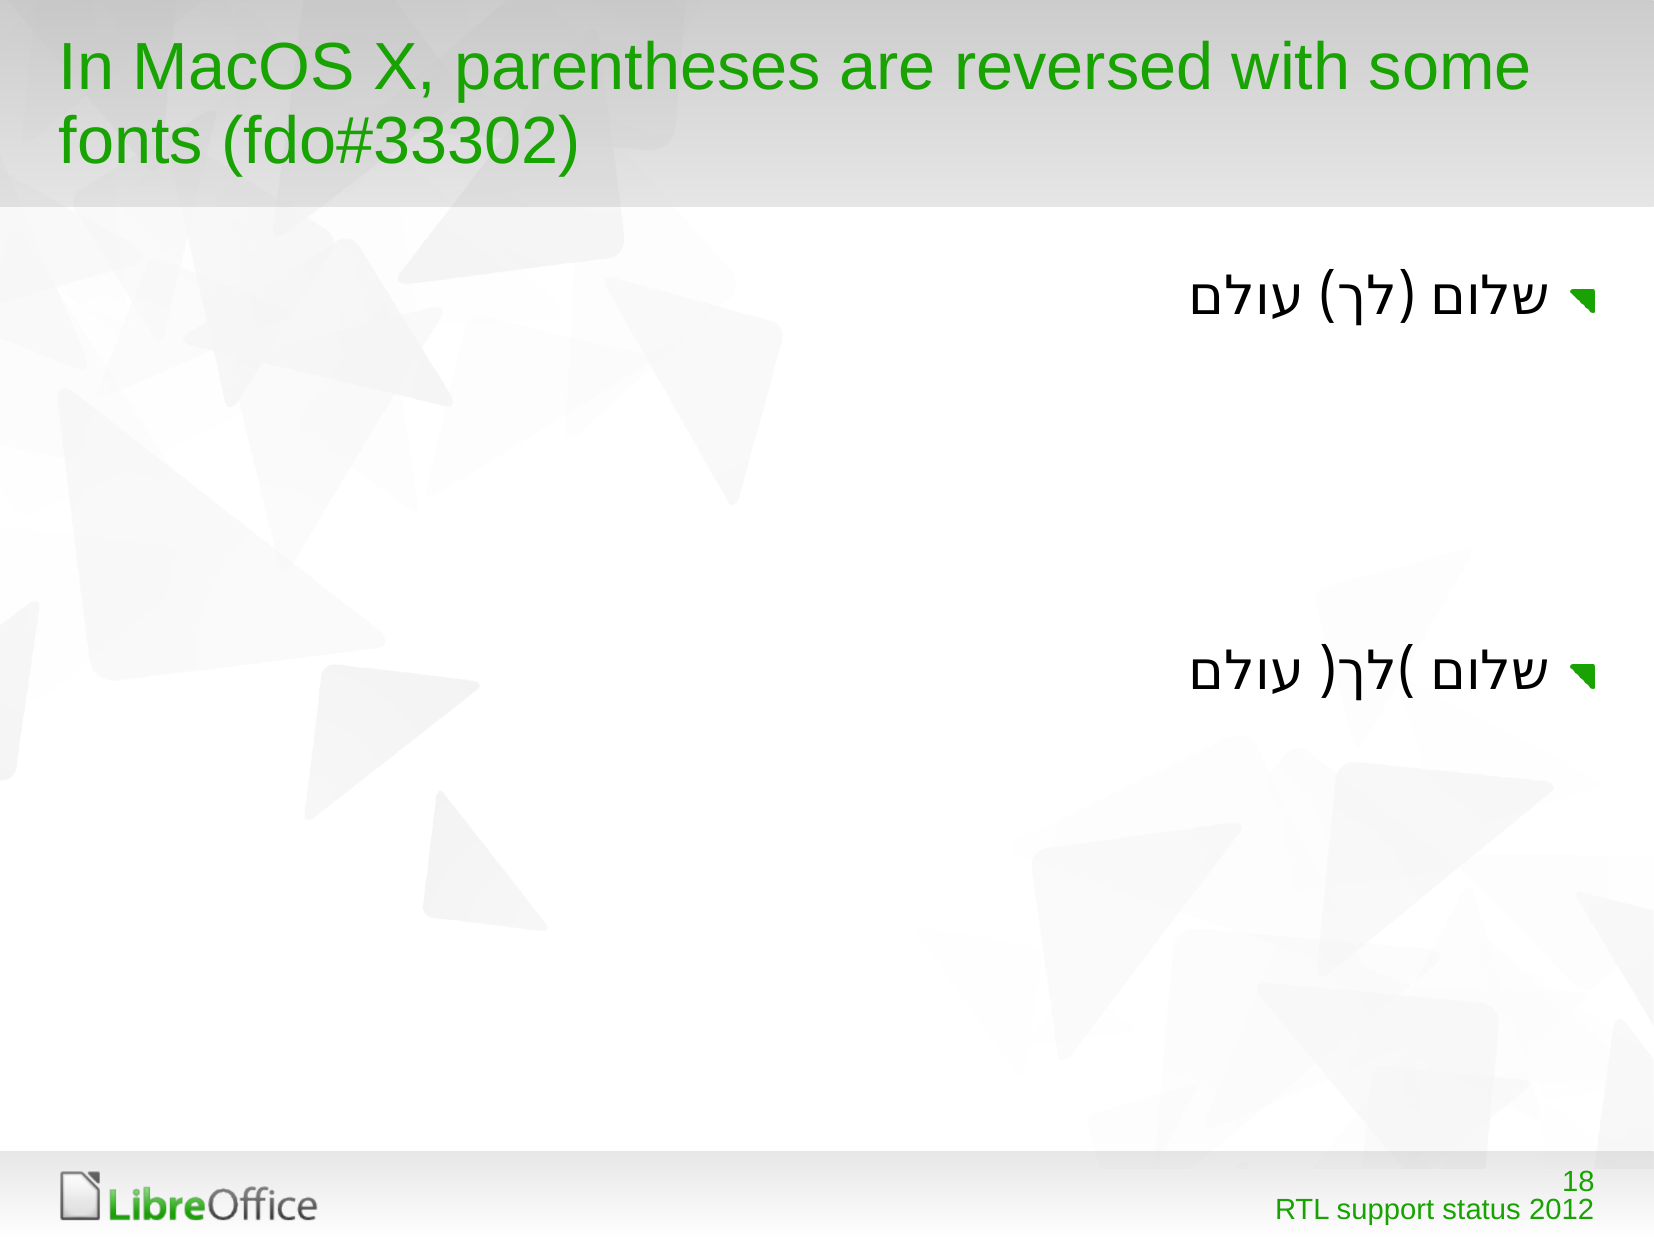

# In MacOS X, parentheses are reversed with some fonts (fdo#33302)
שלום (לך) עולם
שלום )לך( עולם
18
RTL support status 2012